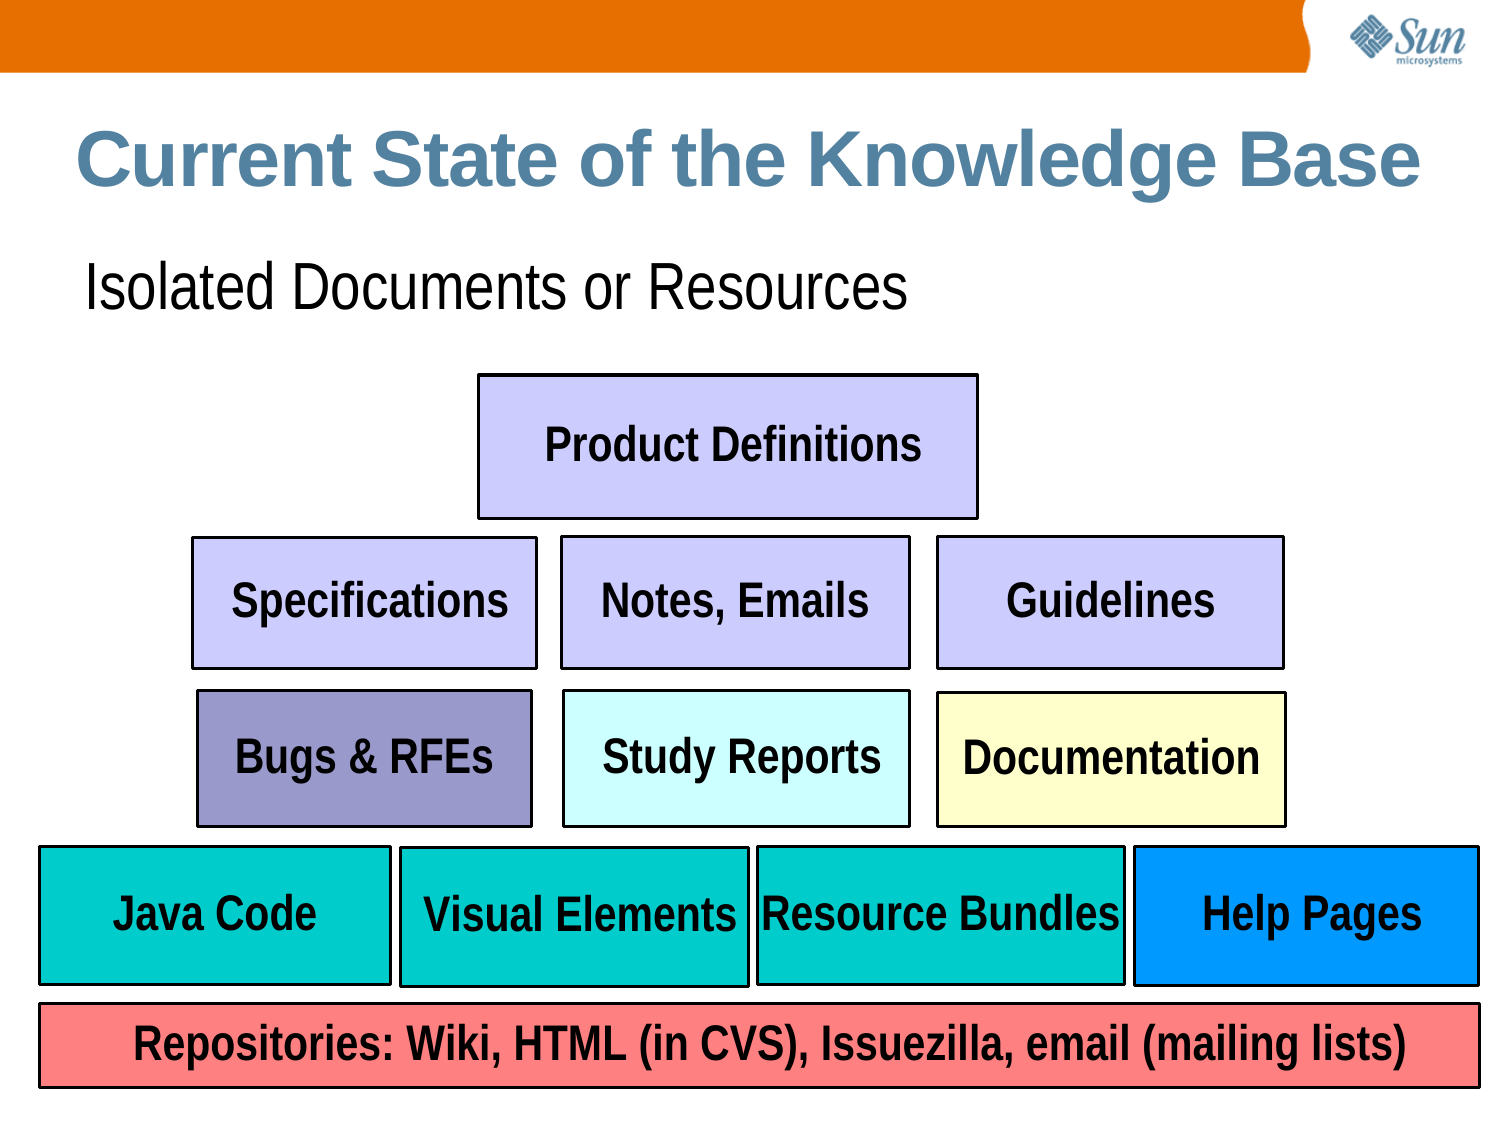

# Current State of the Knowledge Base
Isolated Documents or Resources
 Product Definitions
Notes, Emails
Guidelines
 Specifications
Bugs & RFEs
 Study Reports
Documentation
Resource Bundles
Java Code
 Help Pages
 Visual Elements
 Repositories: Wiki, HTML (in CVS), Issuezilla, email (mailing lists)
5